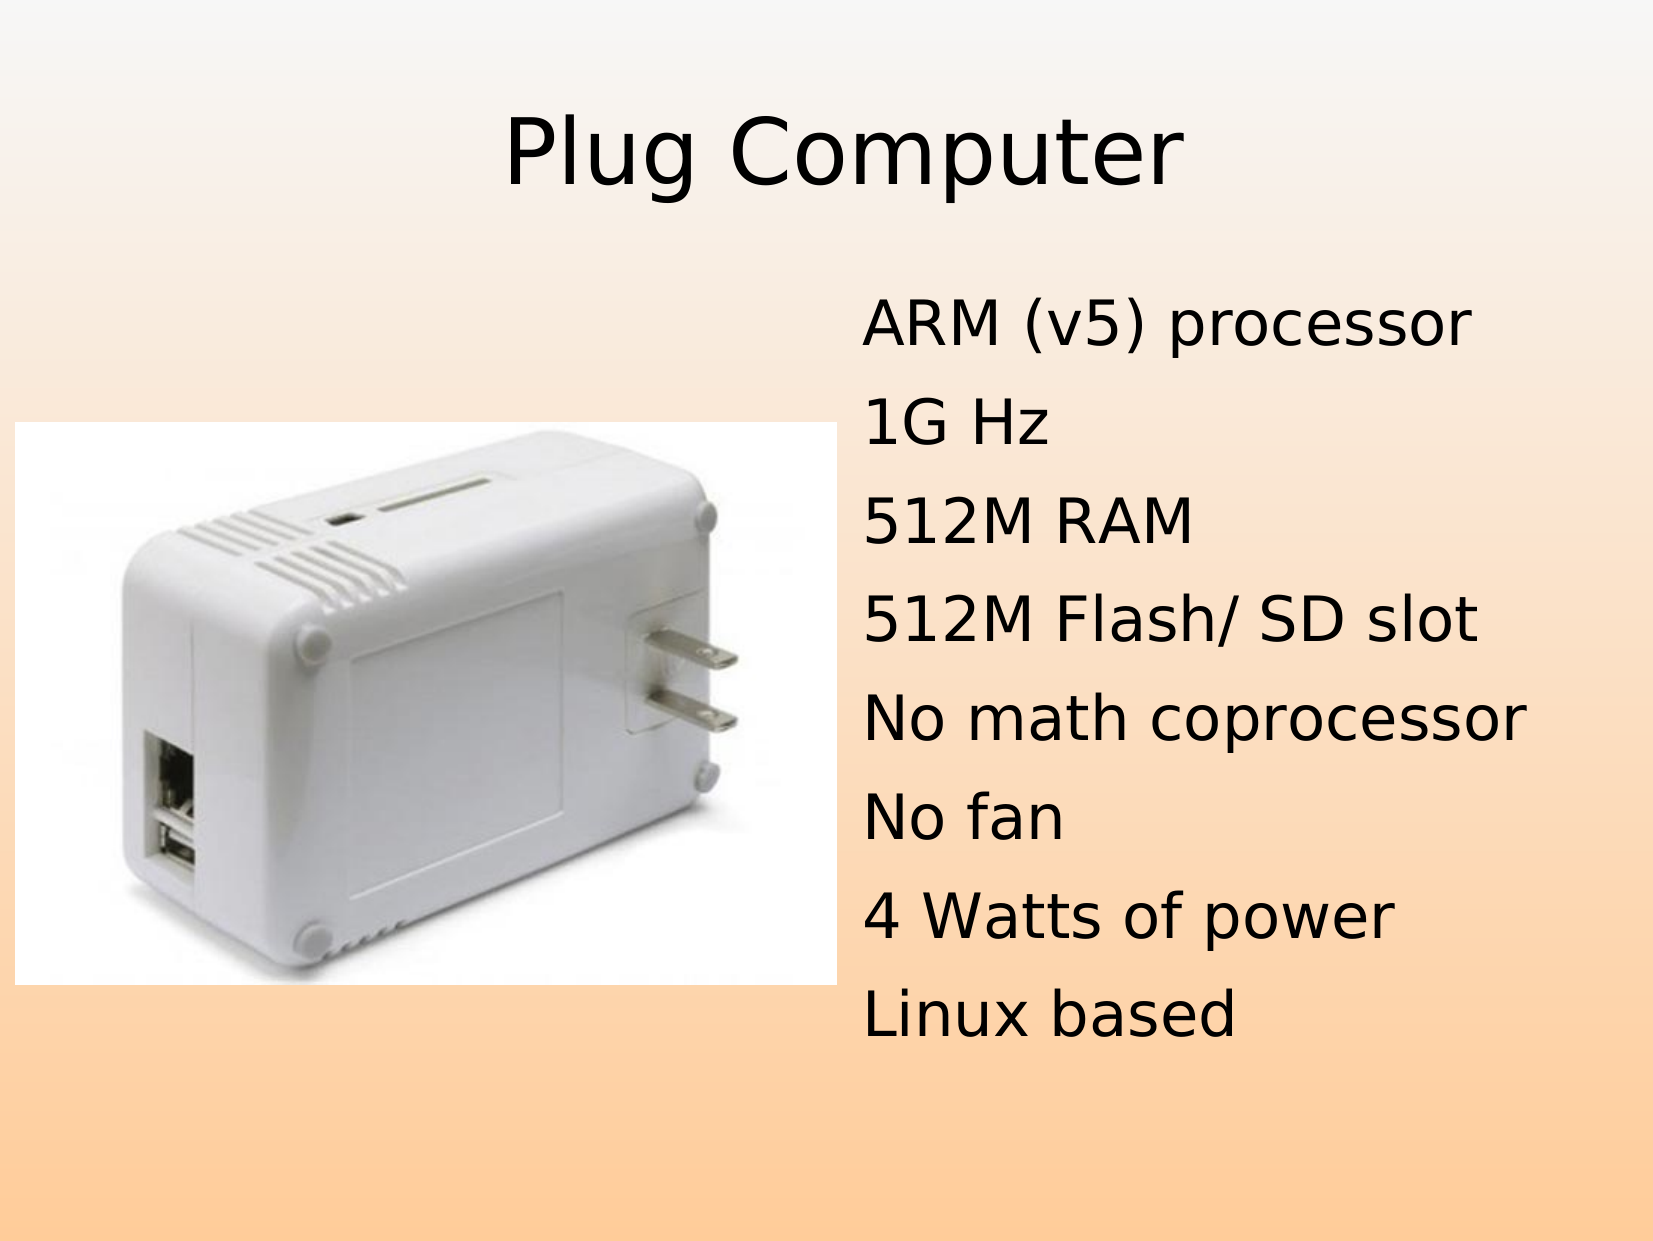

# Plug Computer
ARM (v5) processor
1G Hz
512M RAM
512M Flash/ SD slot
No math coprocessor
No fan
4 Watts of power
Linux based